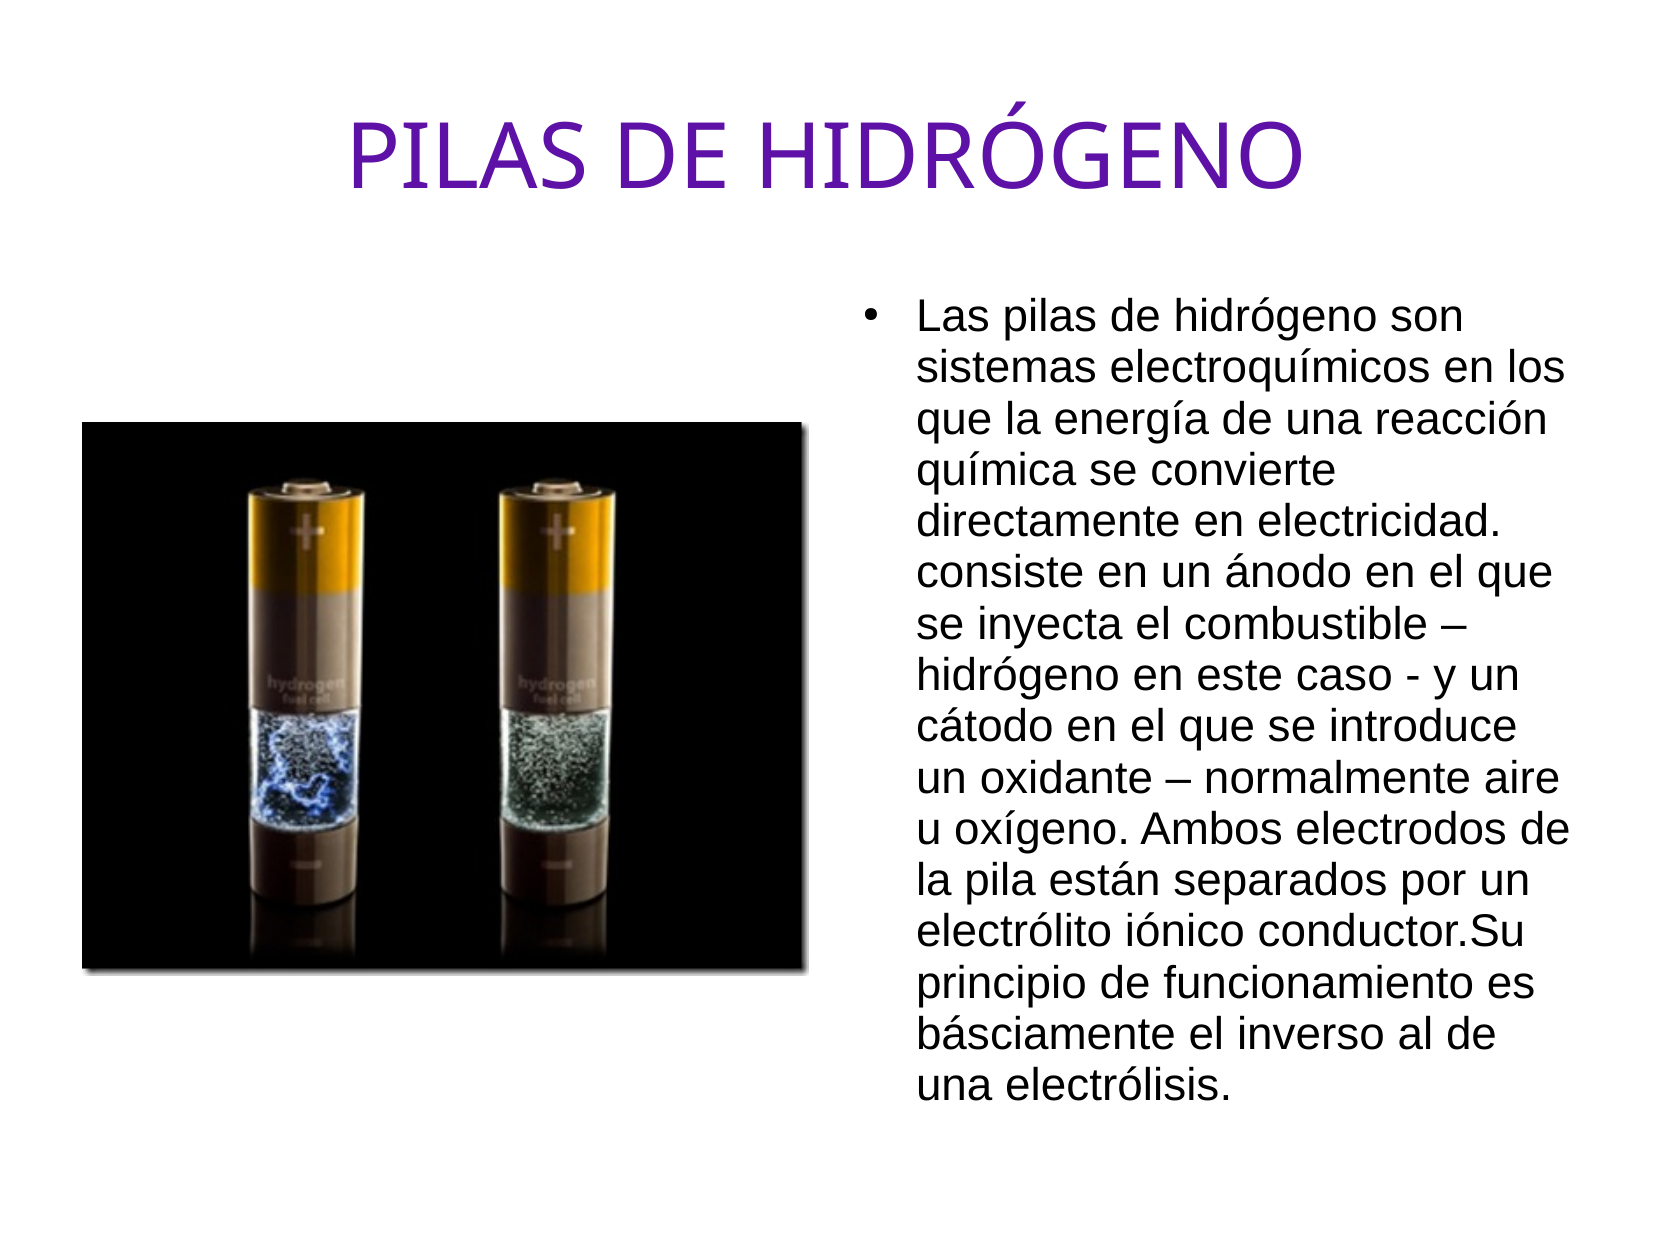

# PILAS DE HIDRÓGENO
Las pilas de hidrógeno son sistemas electroquímicos en los que la energía de una reacción química se convierte directamente en electricidad. consiste en un ánodo en el que se inyecta el combustible – hidrógeno en este caso - y un cátodo en el que se introduce un oxidante – normalmente aire u oxígeno. Ambos electrodos de la pila están separados por un electrólito iónico conductor.Su principio de funcionamiento es básciamente el inverso al de una electrólisis.